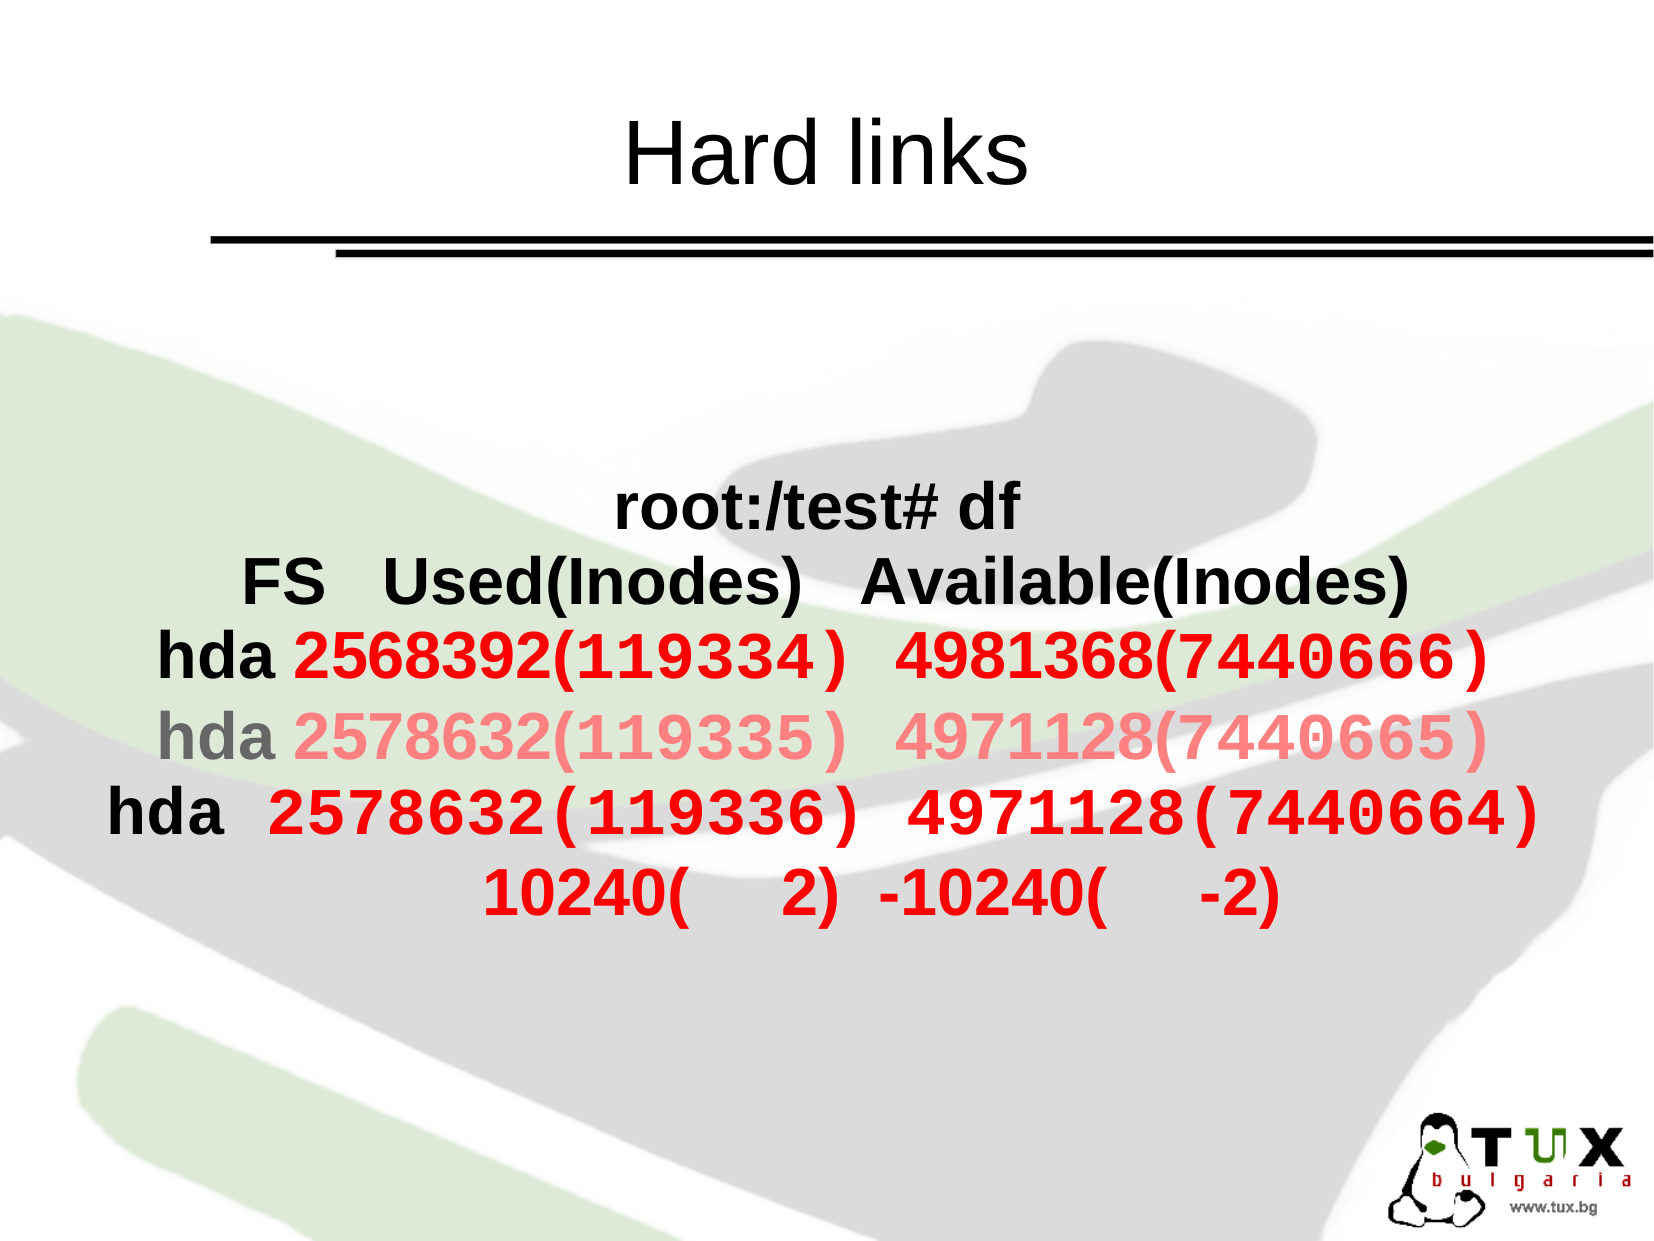

# Hard links
root:/test# df
FS Used(Inodes) Available(Inodes)
hda 2568392(119334) 4981368(7440666)
hda 2578632(119335) 4971128(7440665)
hda 2578632(119336) 4971128(7440664)
 10240( 2) -10240( -2)